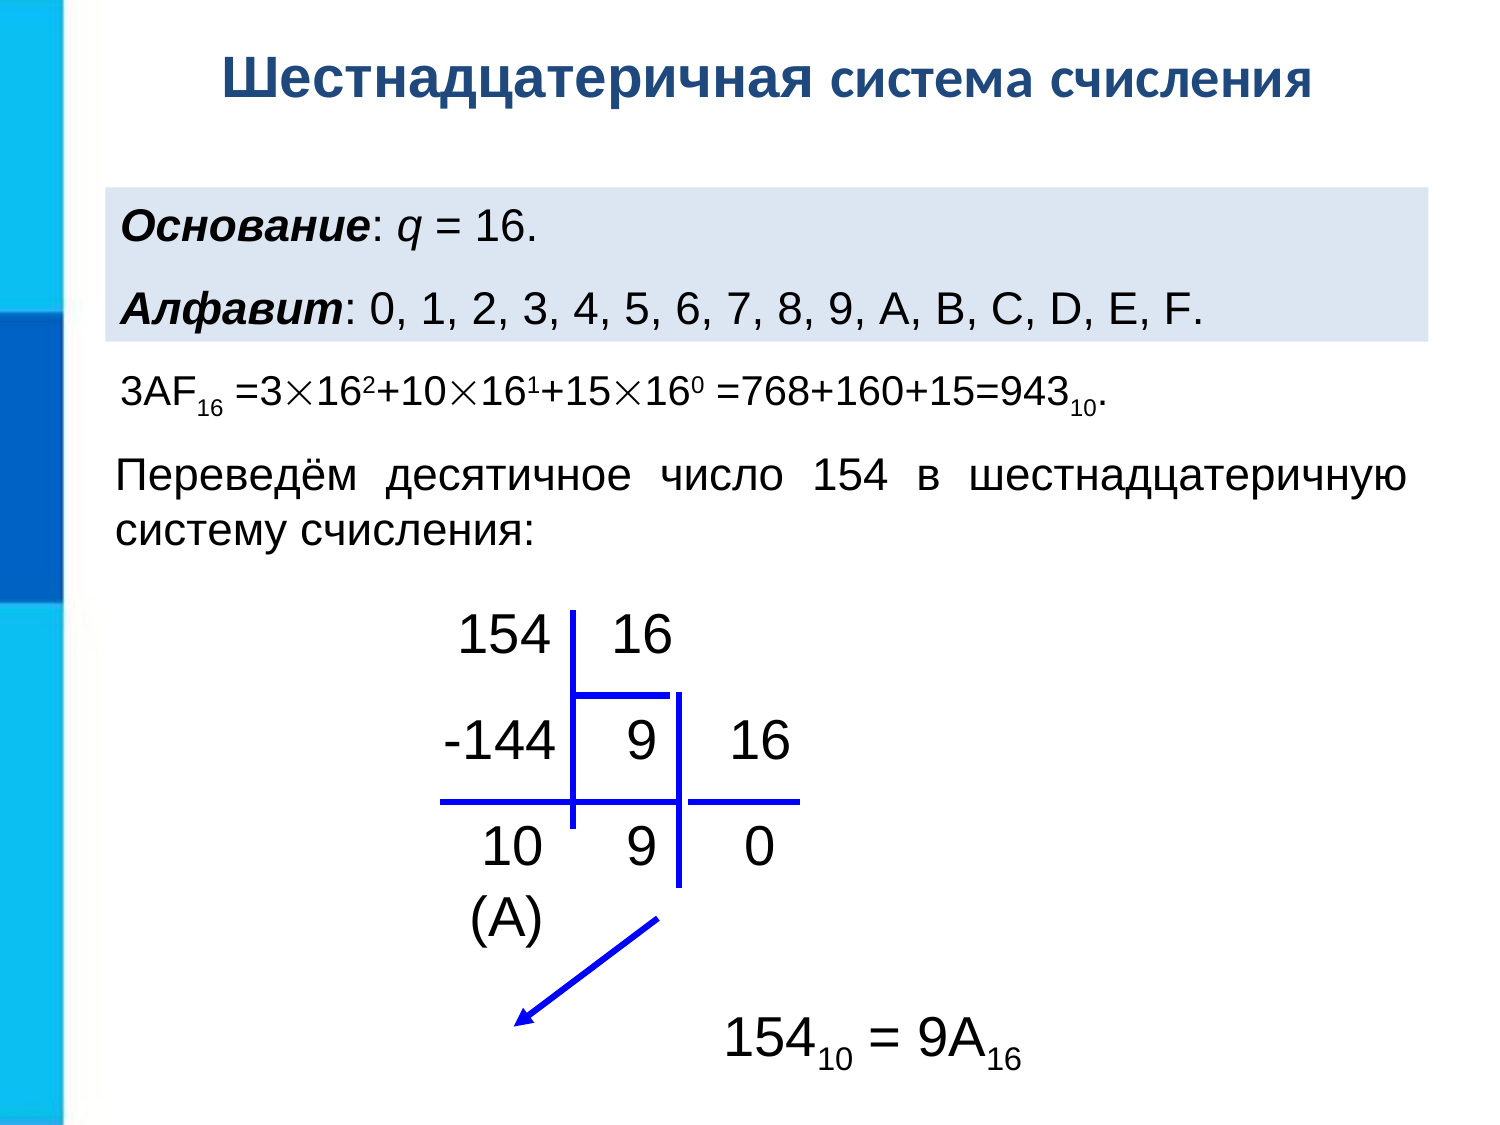

Шестнадцатеричная система счисления
Основание: q = 16.
Алфавит: 0, 1, 2, 3, 4, 5, 6, 7, 8, 9, A, B, C, D, E, F.
3АF16 =3162+10161+15160 =768+160+15=94310.
Переведём десятичное число 154 в шестнадцатеричную систему счисления:
154
16
 -144
 9
16
10
 9
 0
(А)
15410 = 9А16